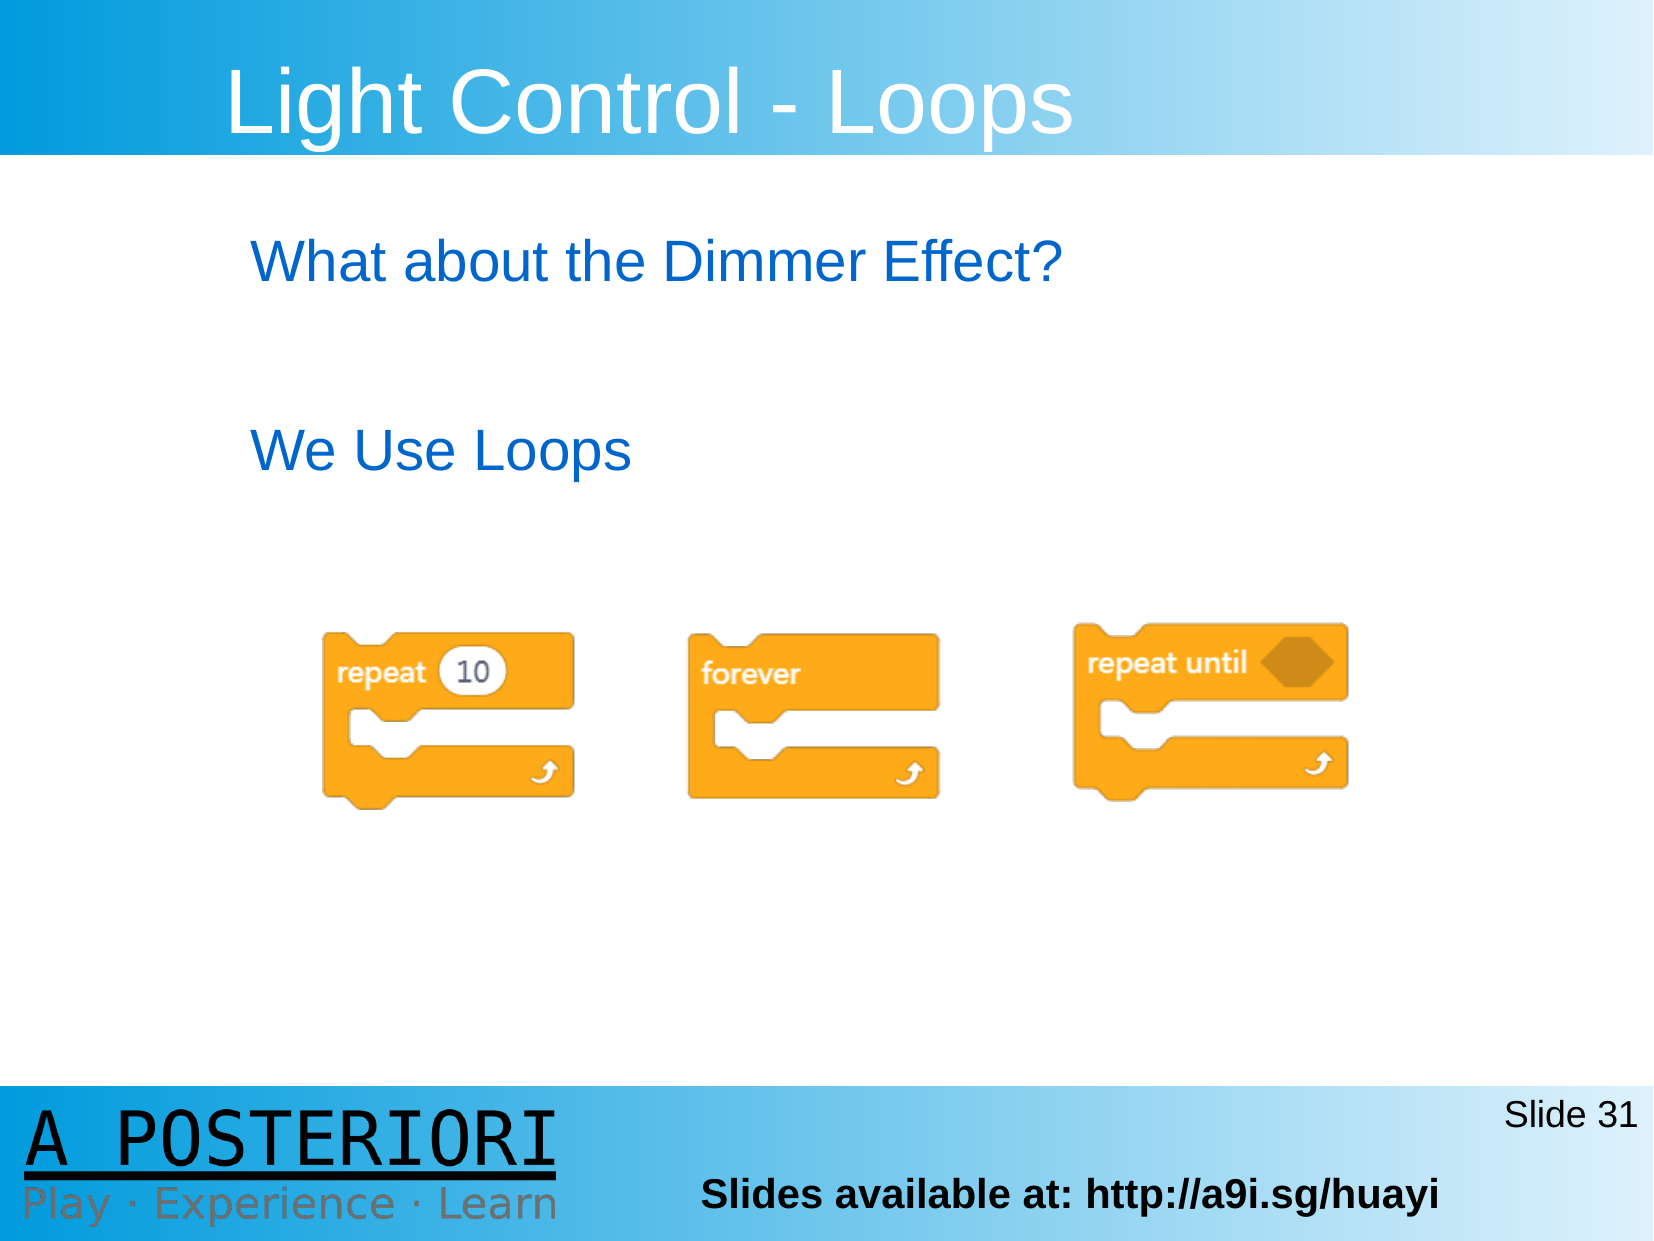

Light Control - Loops
What about the Dimmer Effect?
We Use Loops
#